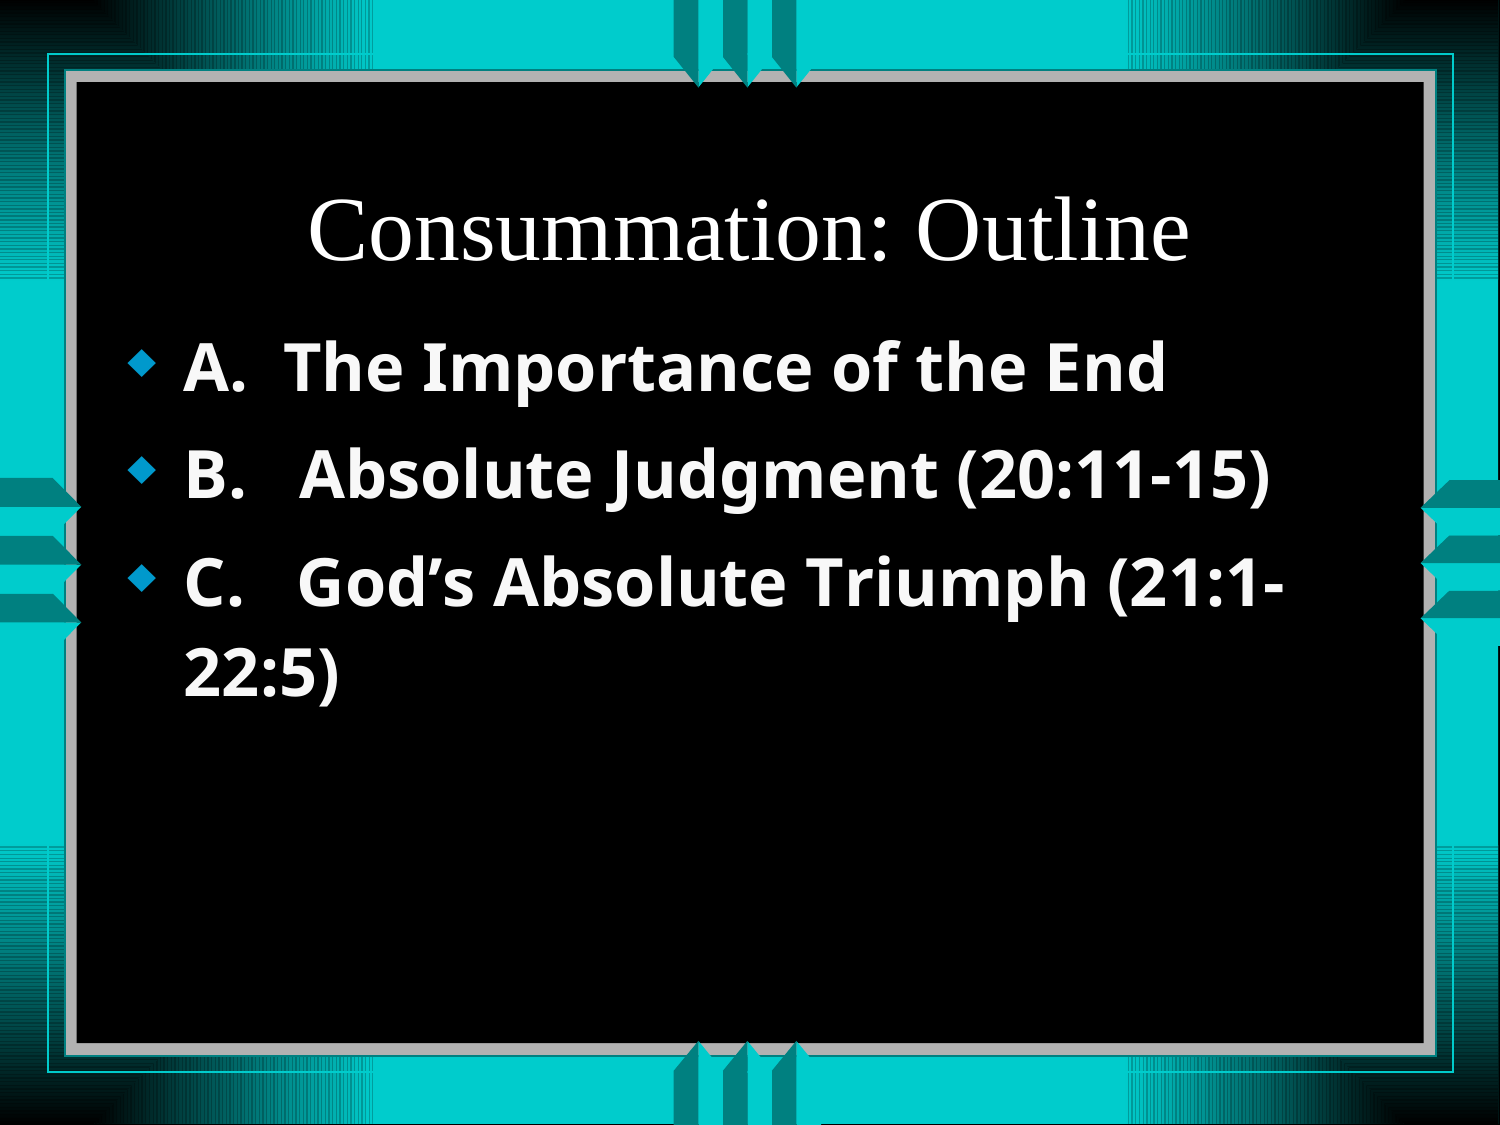

# Consummation: Outline
A. The Importance of the End
B. Absolute Judgment (20:11-15)
C. God’s Absolute Triumph (21:1-22:5)